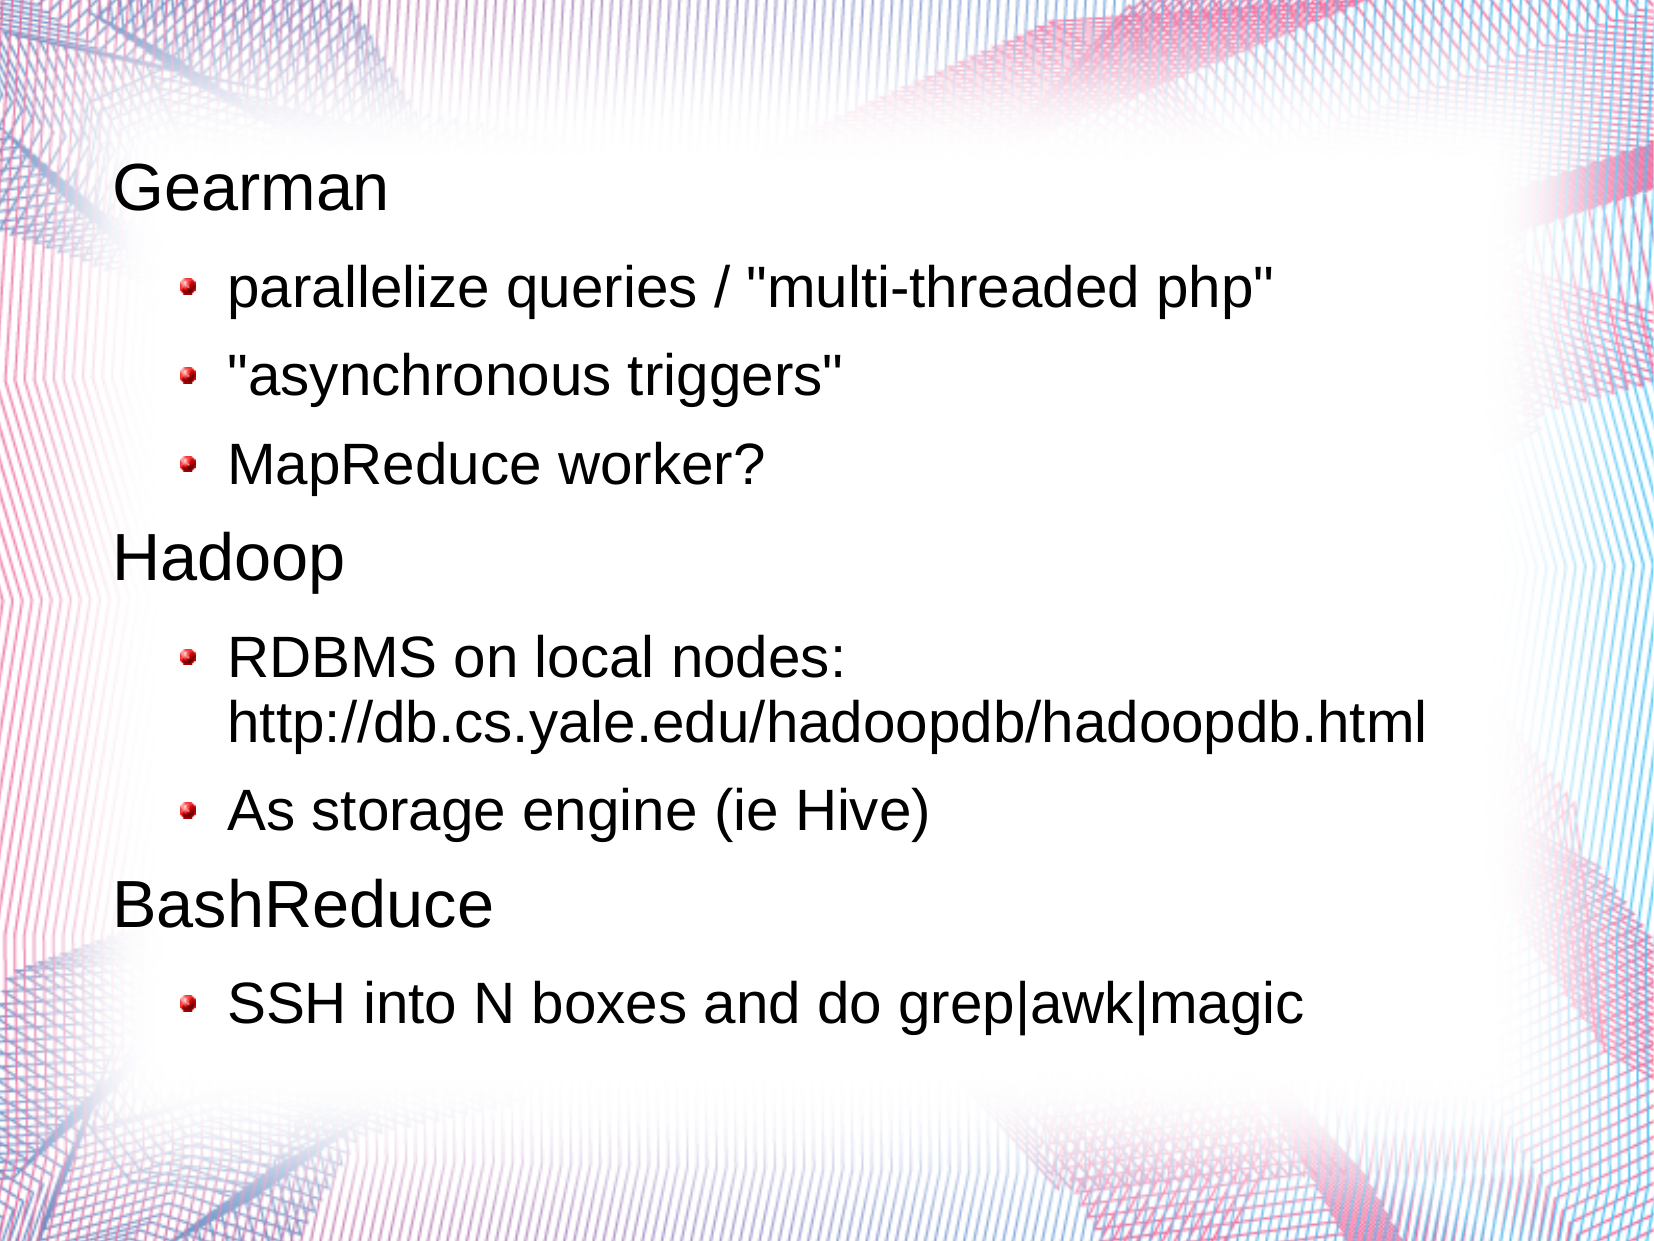

# Gearman
parallelize queries / "multi-threaded php"
"asynchronous triggers"
MapReduce worker?
Hadoop
RDBMS on local nodes: http://db.cs.yale.edu/hadoopdb/hadoopdb.html
As storage engine (ie Hive)
BashReduce
SSH into N boxes and do grep|awk|magic